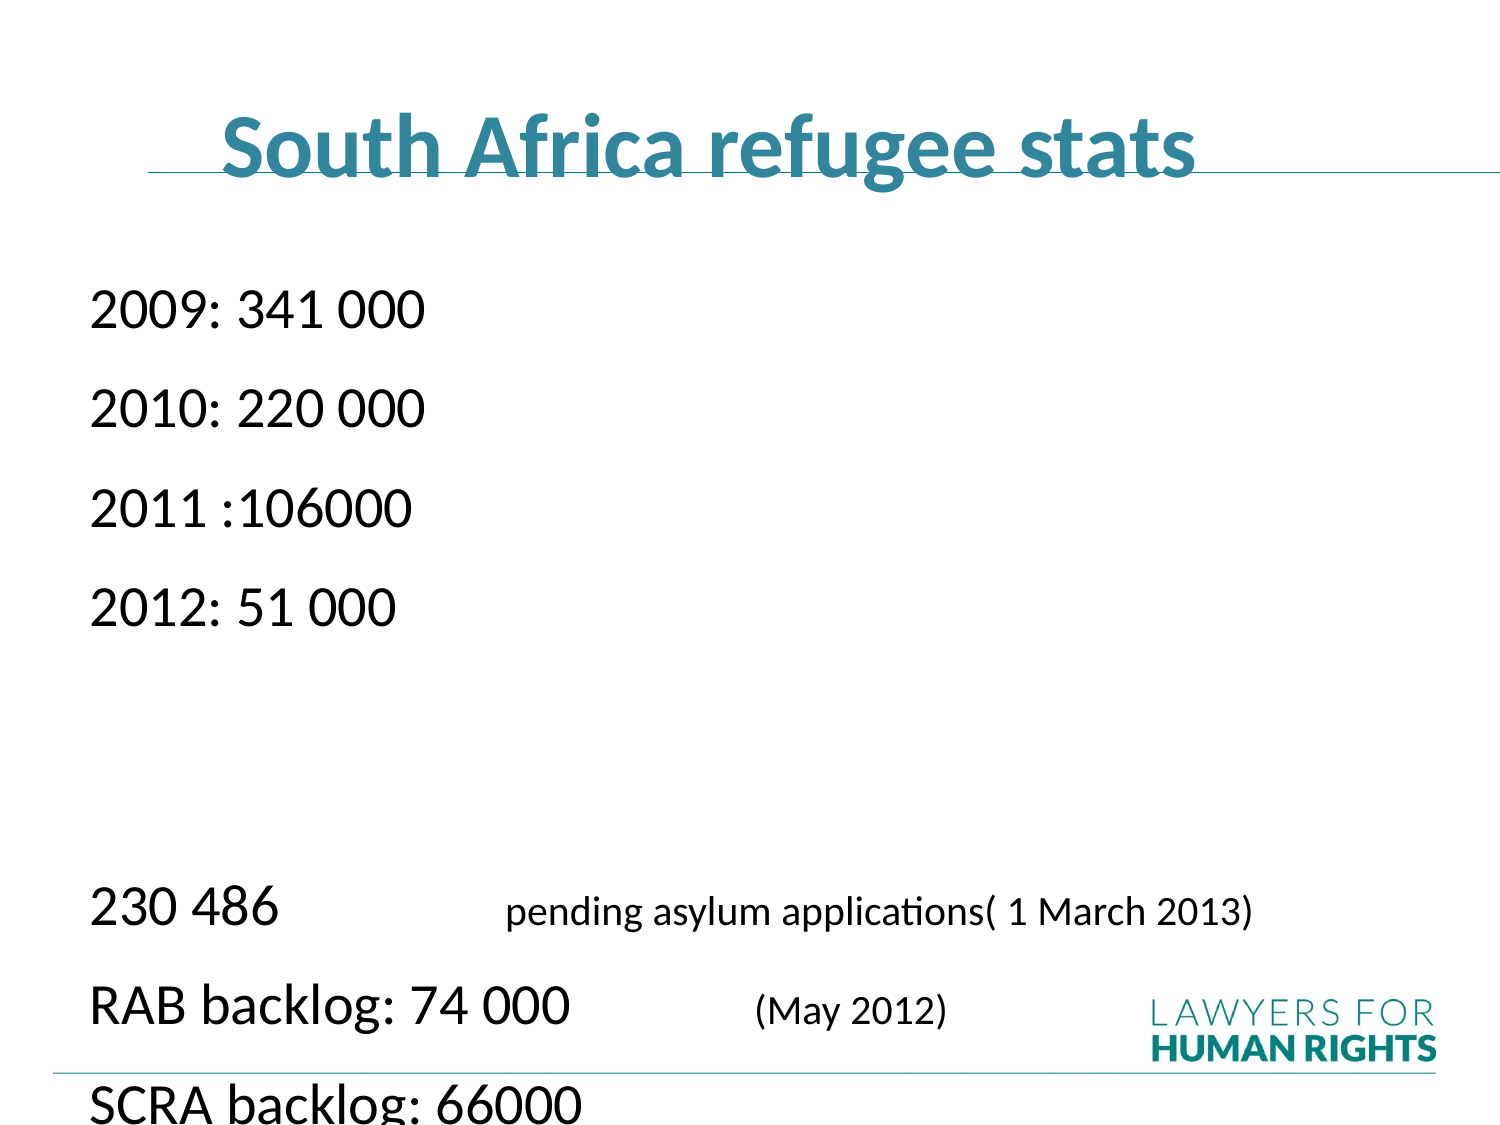

# South Africa refugee stats
2009: 341 000
2010: 220 000
2011 :106000
2012: 51 000
230 486                 pending asylum applications( 1 March 2013)
RAB backlog: 74 000 			(May 2012)
SCRA backlog: 66000